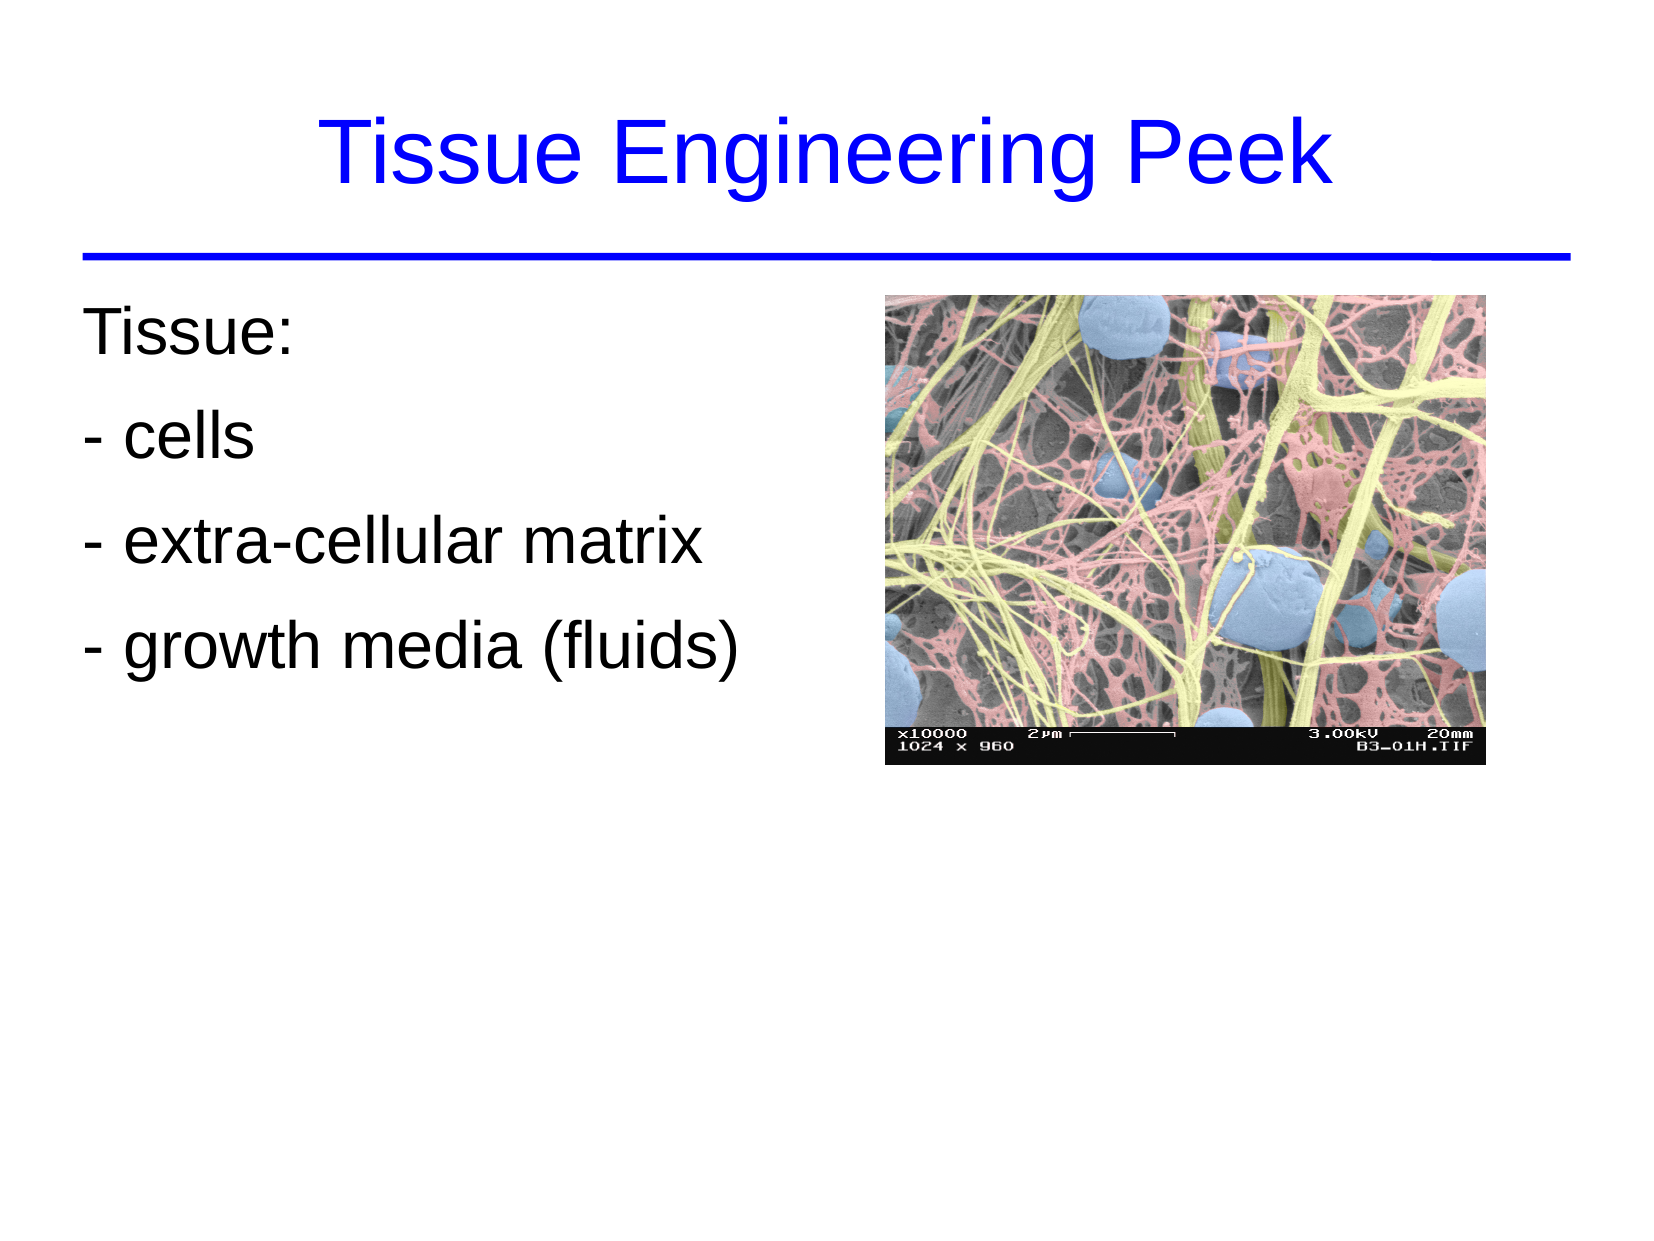

# Tissue Engineering Peek
Tissue:
- cells
- extra-cellular matrix
- growth media (fluids)